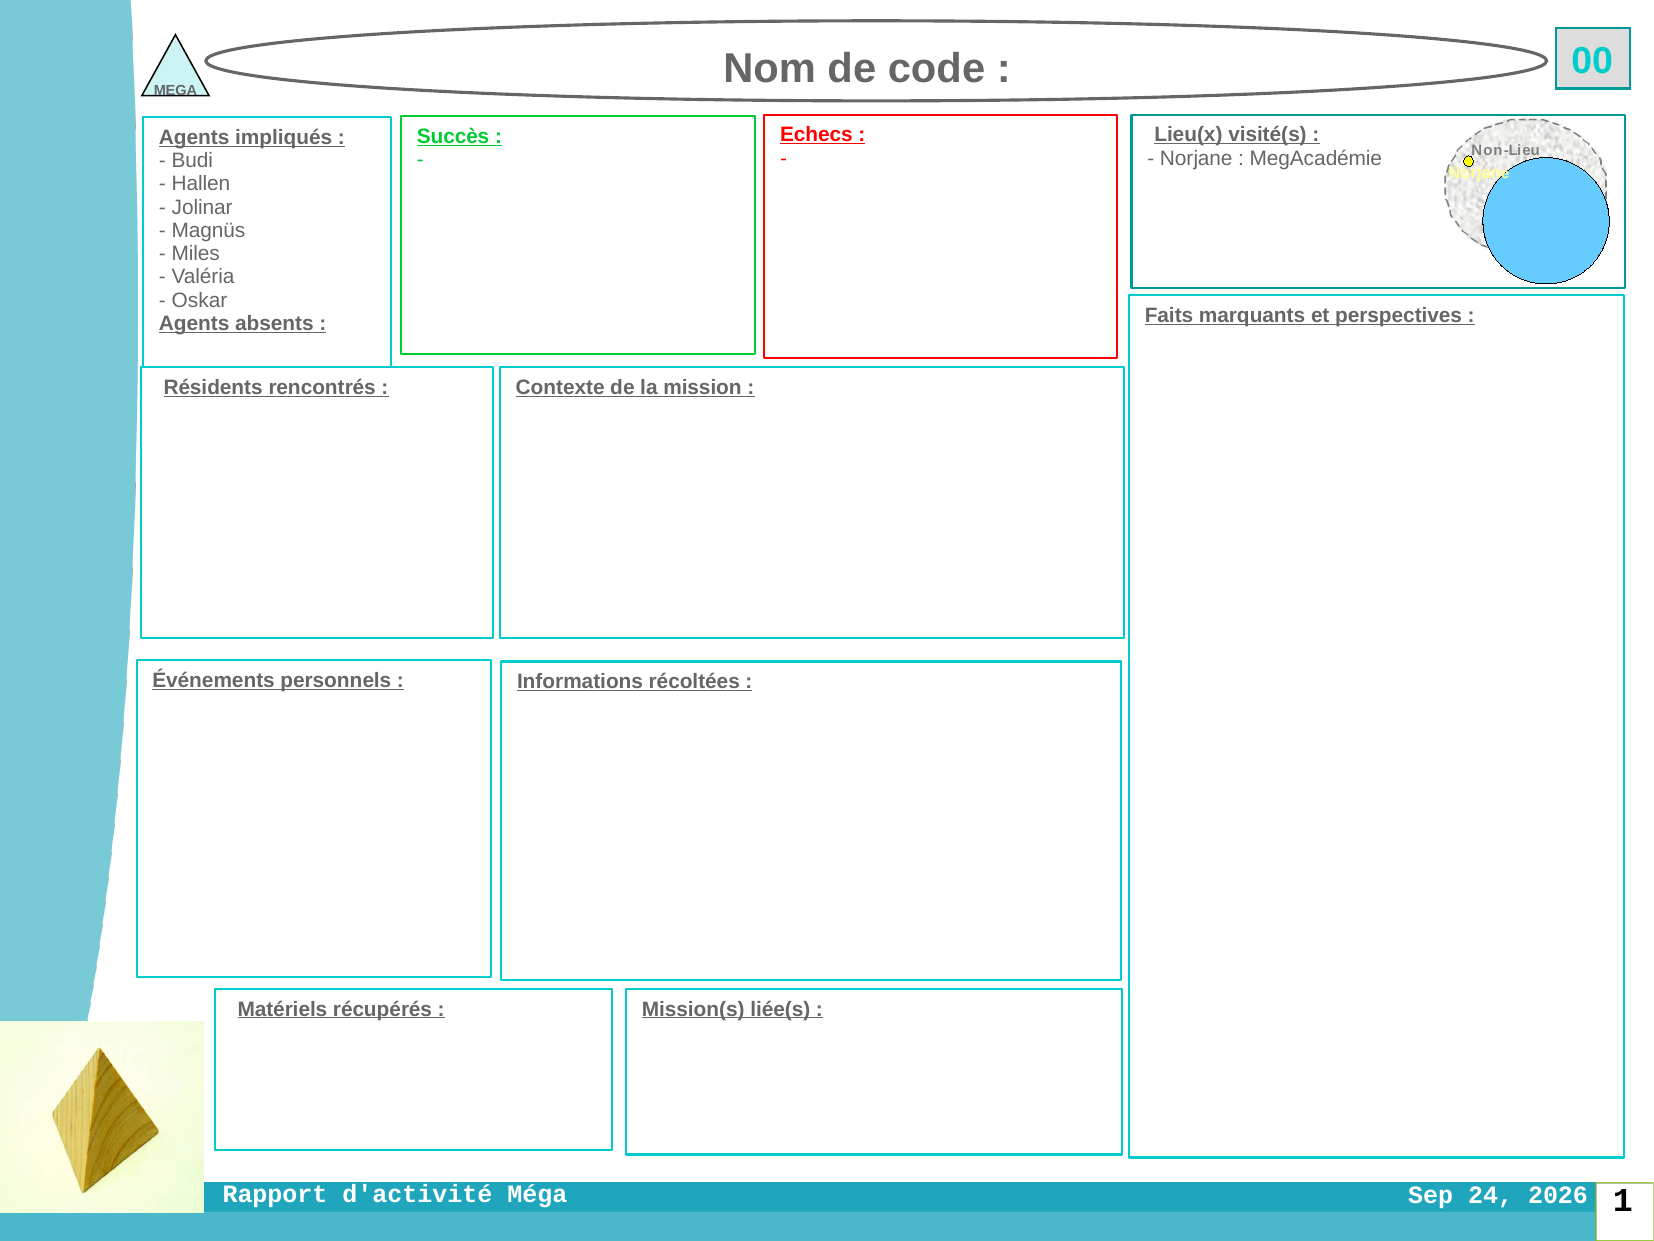

# Nom de code :
00
MEGA
Echecs :
-
Lieu(x) visité(s) :
- Norjane : MegAcadémie
Succès :
-
Agents impliqués :
- Budi
- Hallen
- Jolinar
- Magnüs
- Miles
- Valéria
- Oskar
Agents absents :
Norjane
Faits marquants et perspectives :
Résidents rencontrés :
Contexte de la mission :
Événements personnels :
Informations récoltées :
Matériels récupérés :
Mission(s) liée(s) :
1